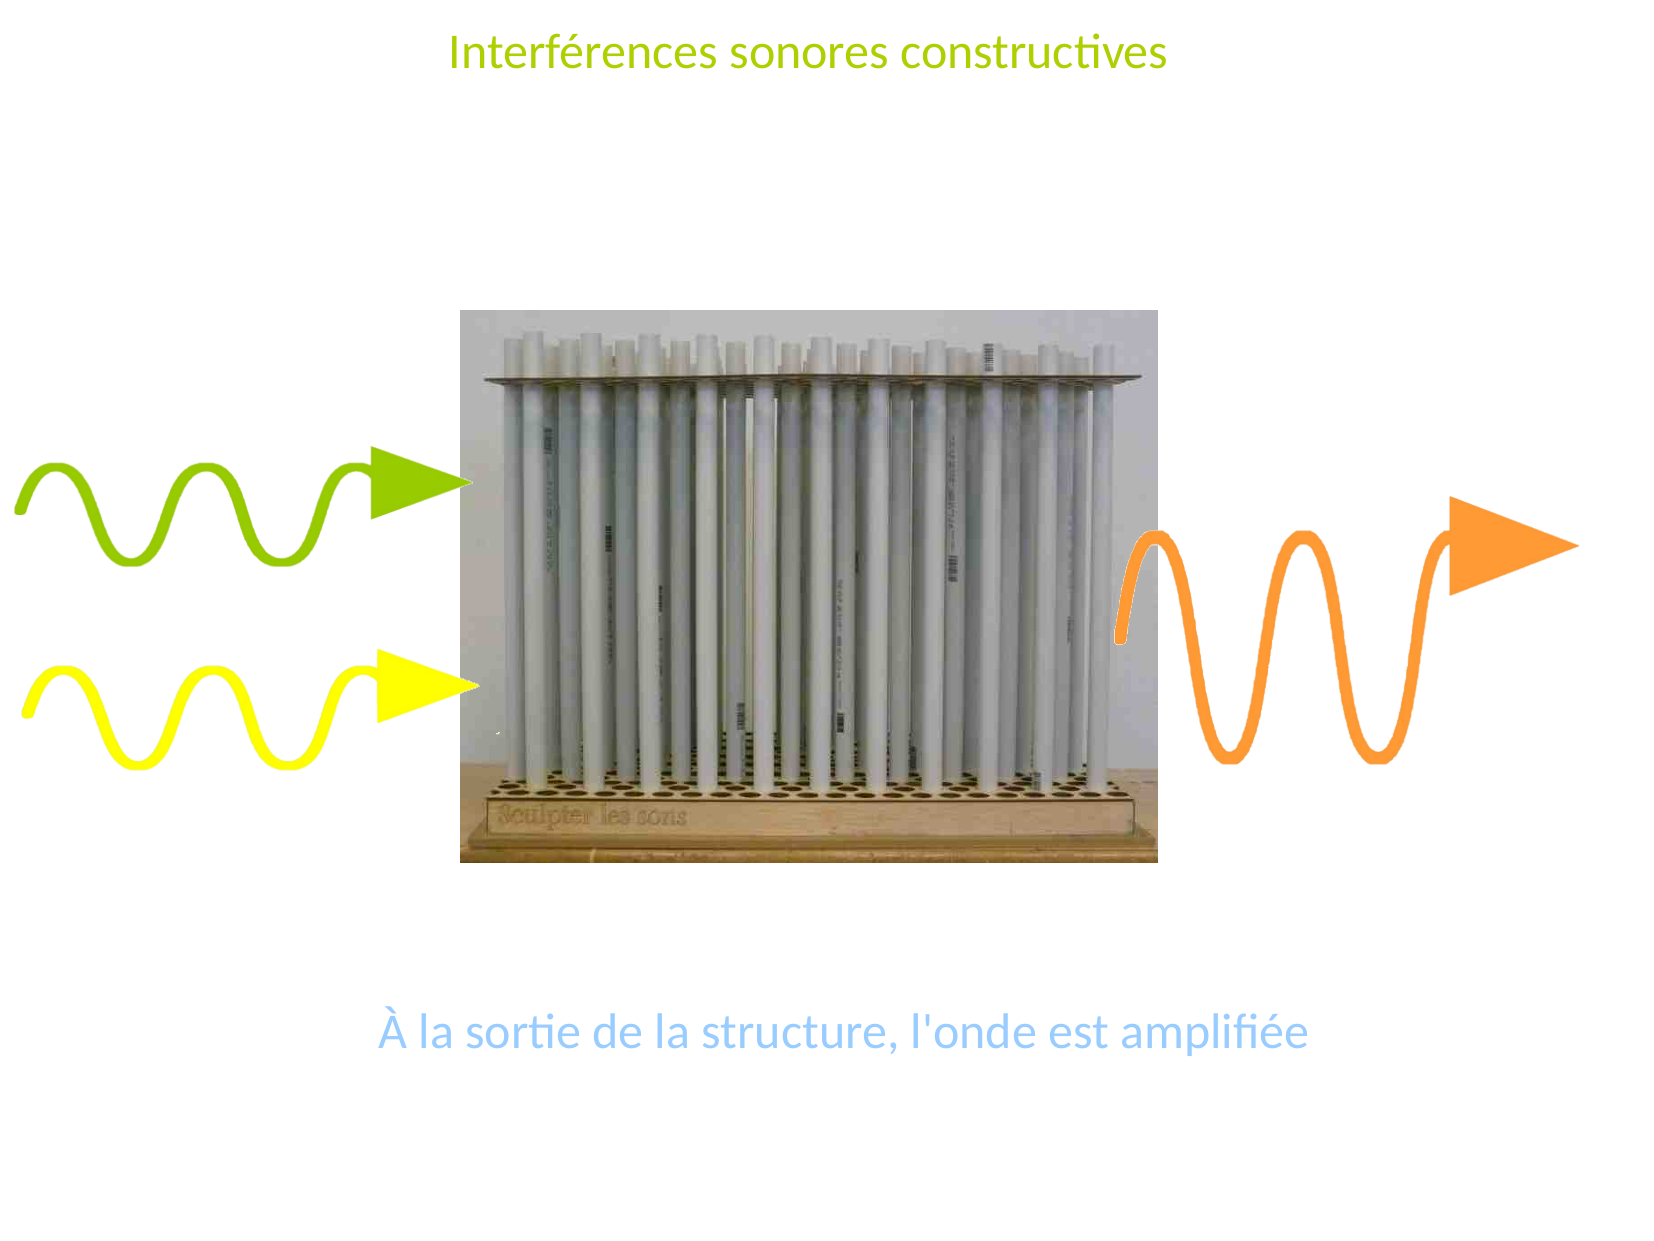

Interférences sonores constructives
À la sortie de la structure, l'onde est amplifiée